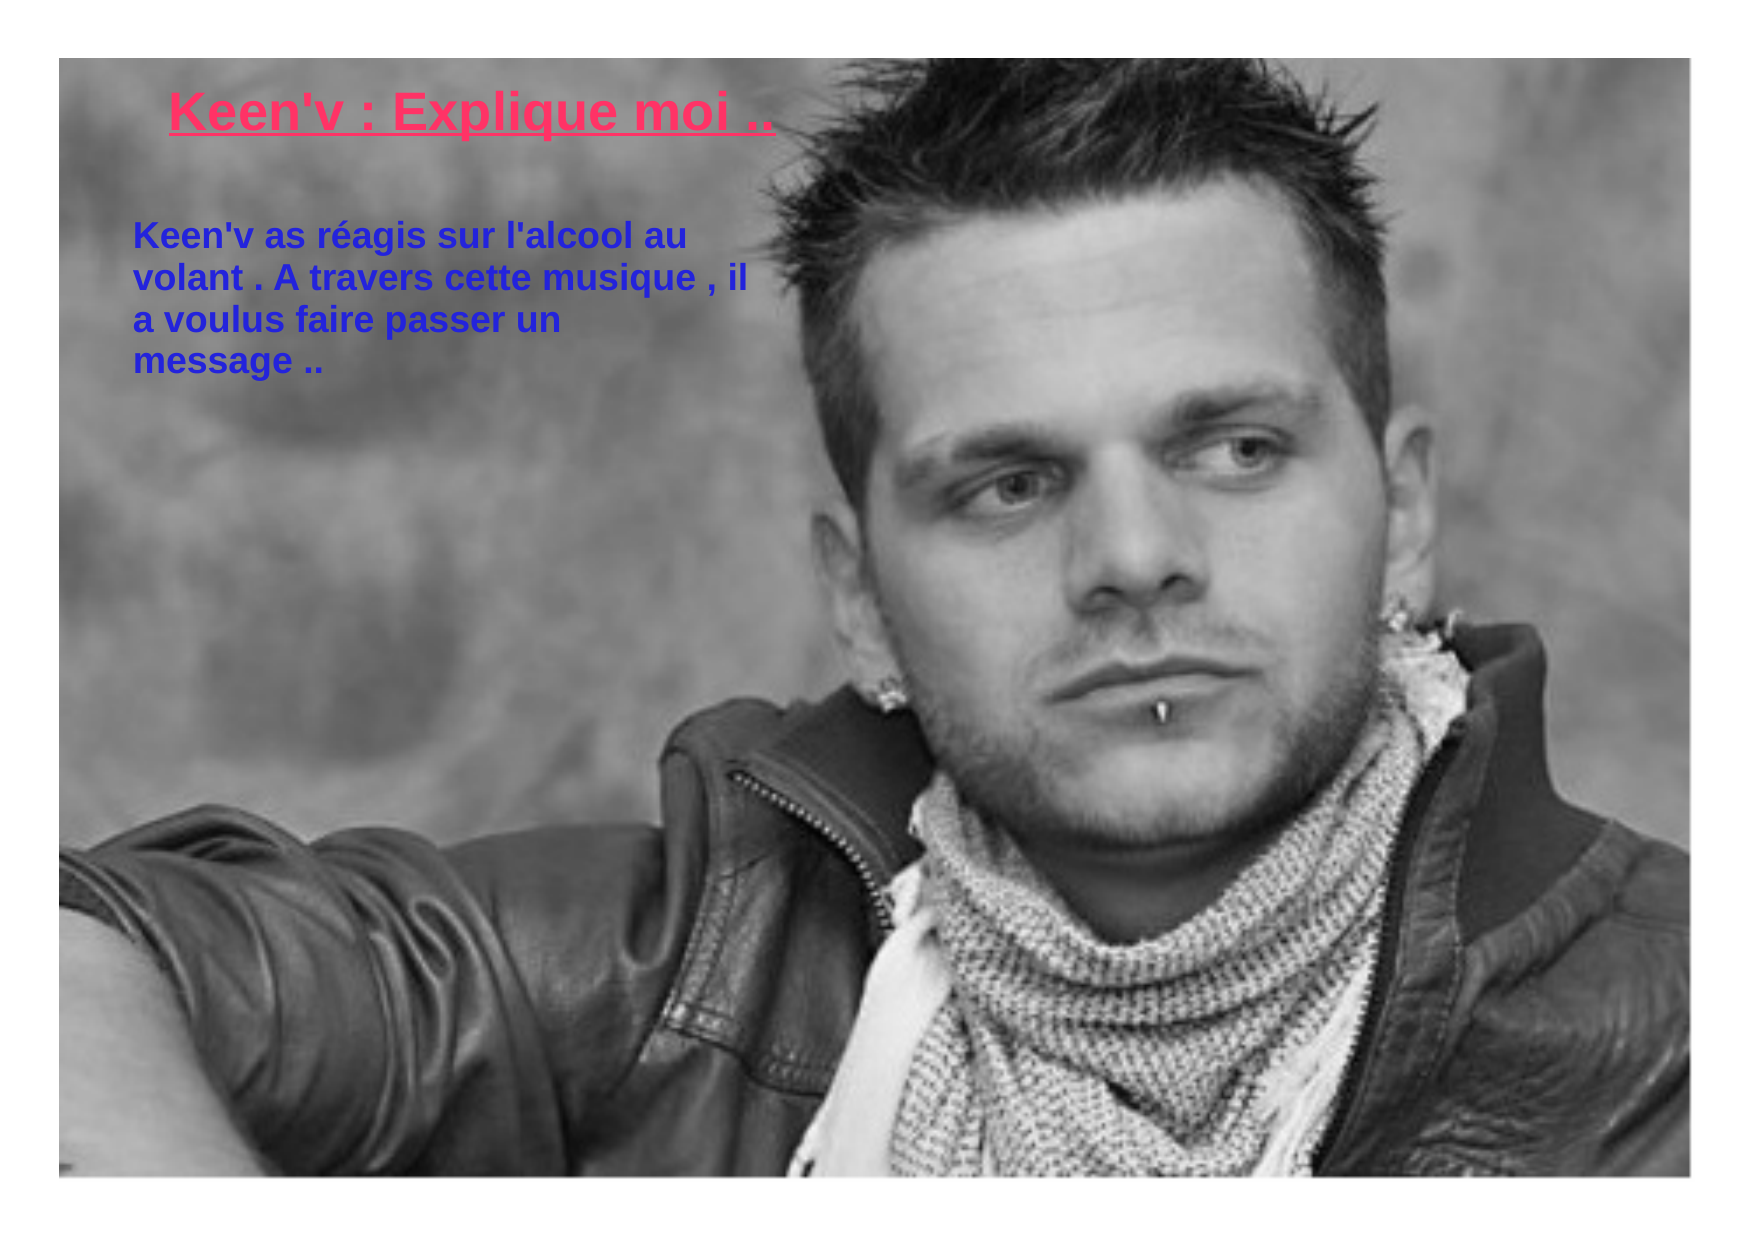

Keen'v : Explique moi ..
Keen'v as réagis sur l'alcool au volant . A travers cette musique , il a voulus faire passer un message ..